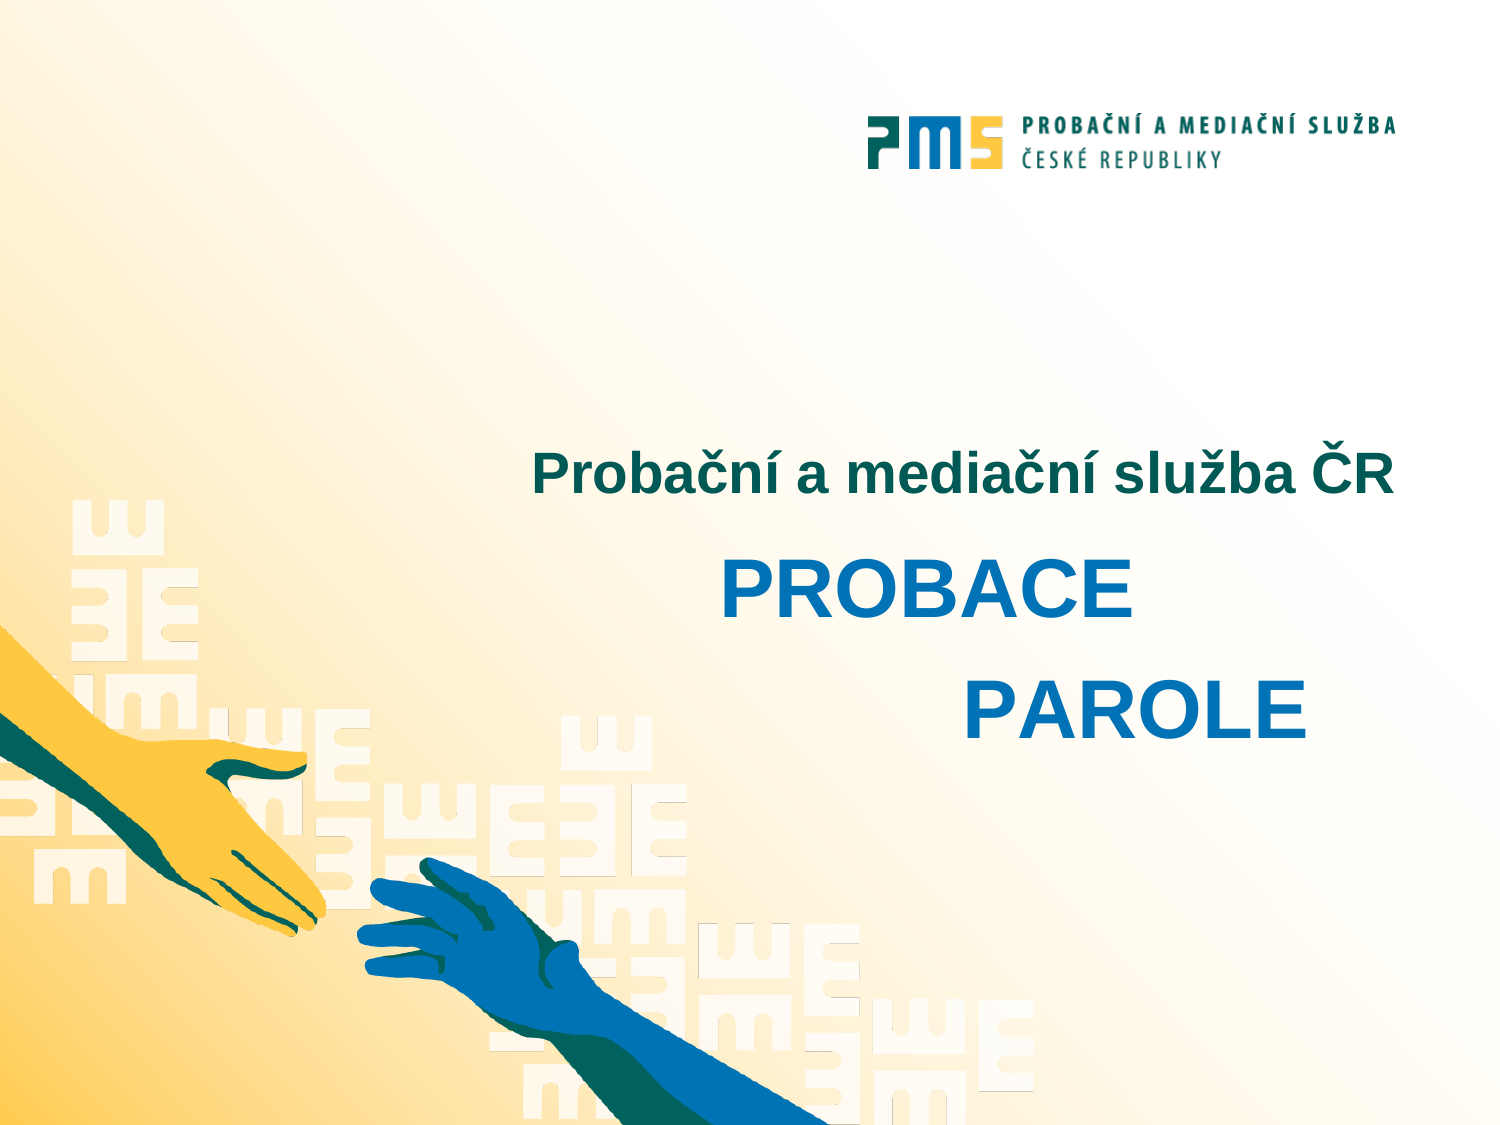

# Probační a mediační služba ČR
PROBACE
		 PAROLE